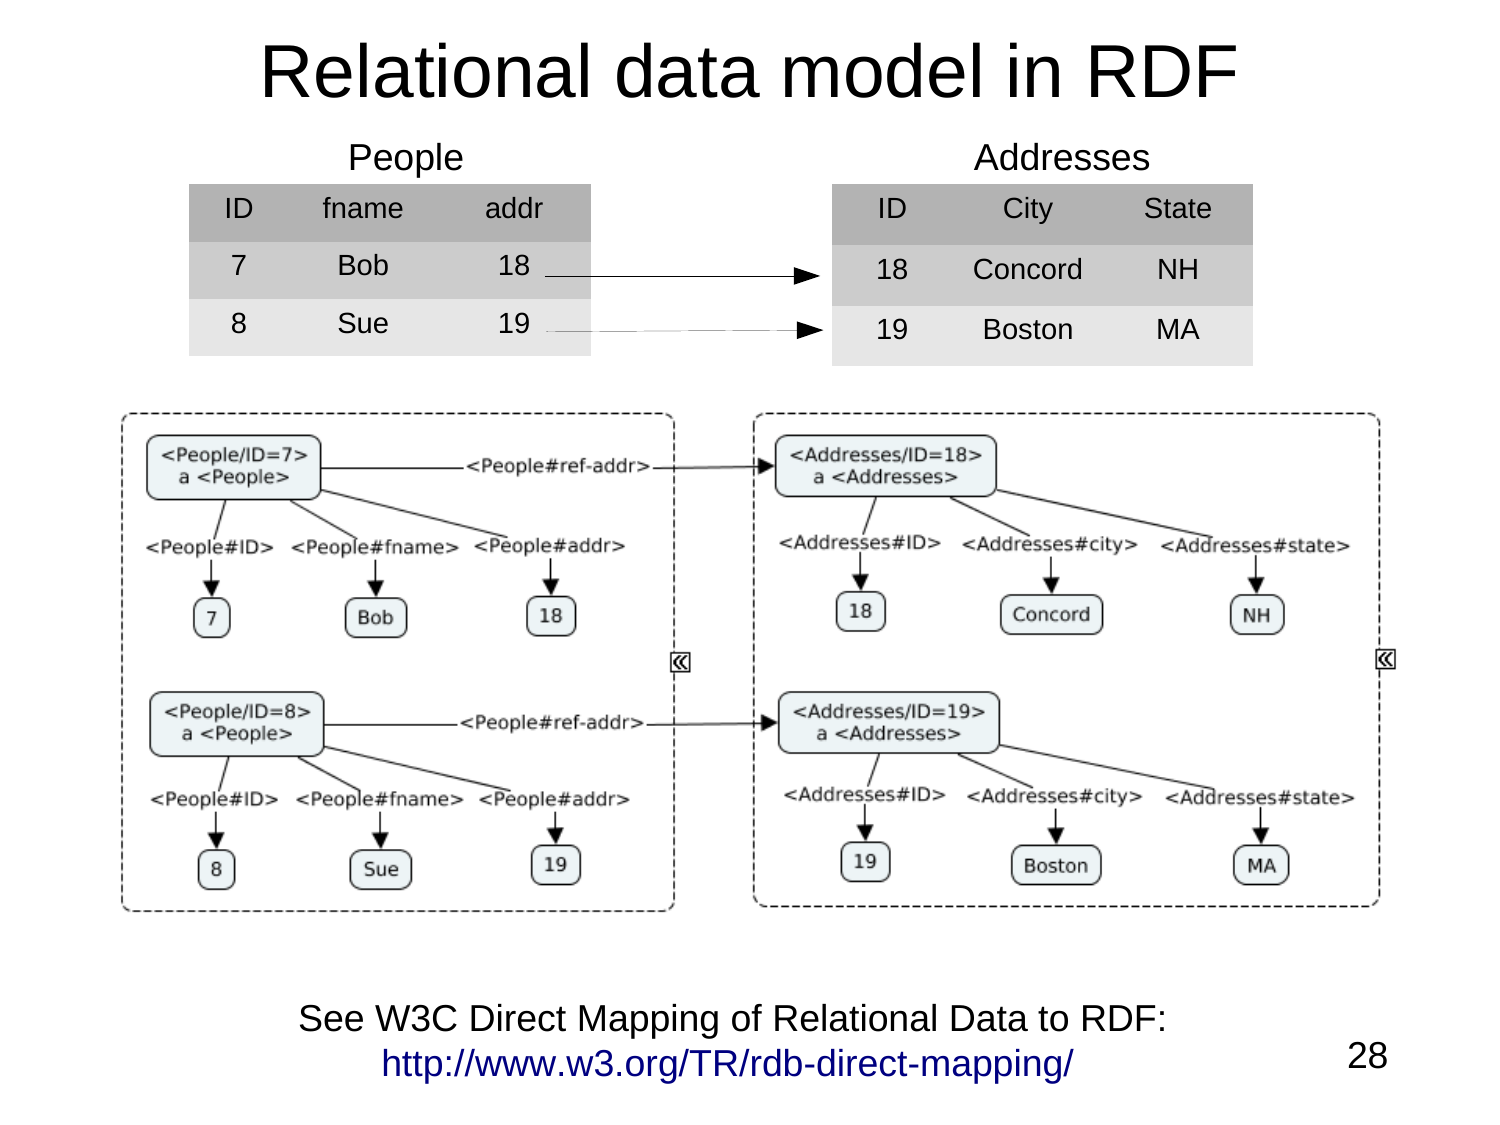

# Relational data model in RDF
People
Addresses
| ID | fname | addr |
| --- | --- | --- |
| 7 | Bob | 18 |
| 8 | Sue | 19 |
| ID | City | State |
| --- | --- | --- |
| 18 | Concord | NH |
| 19 | Boston | MA |
See W3C Direct Mapping of Relational Data to RDF:
http://www.w3.org/TR/rdb-direct-mapping/
28